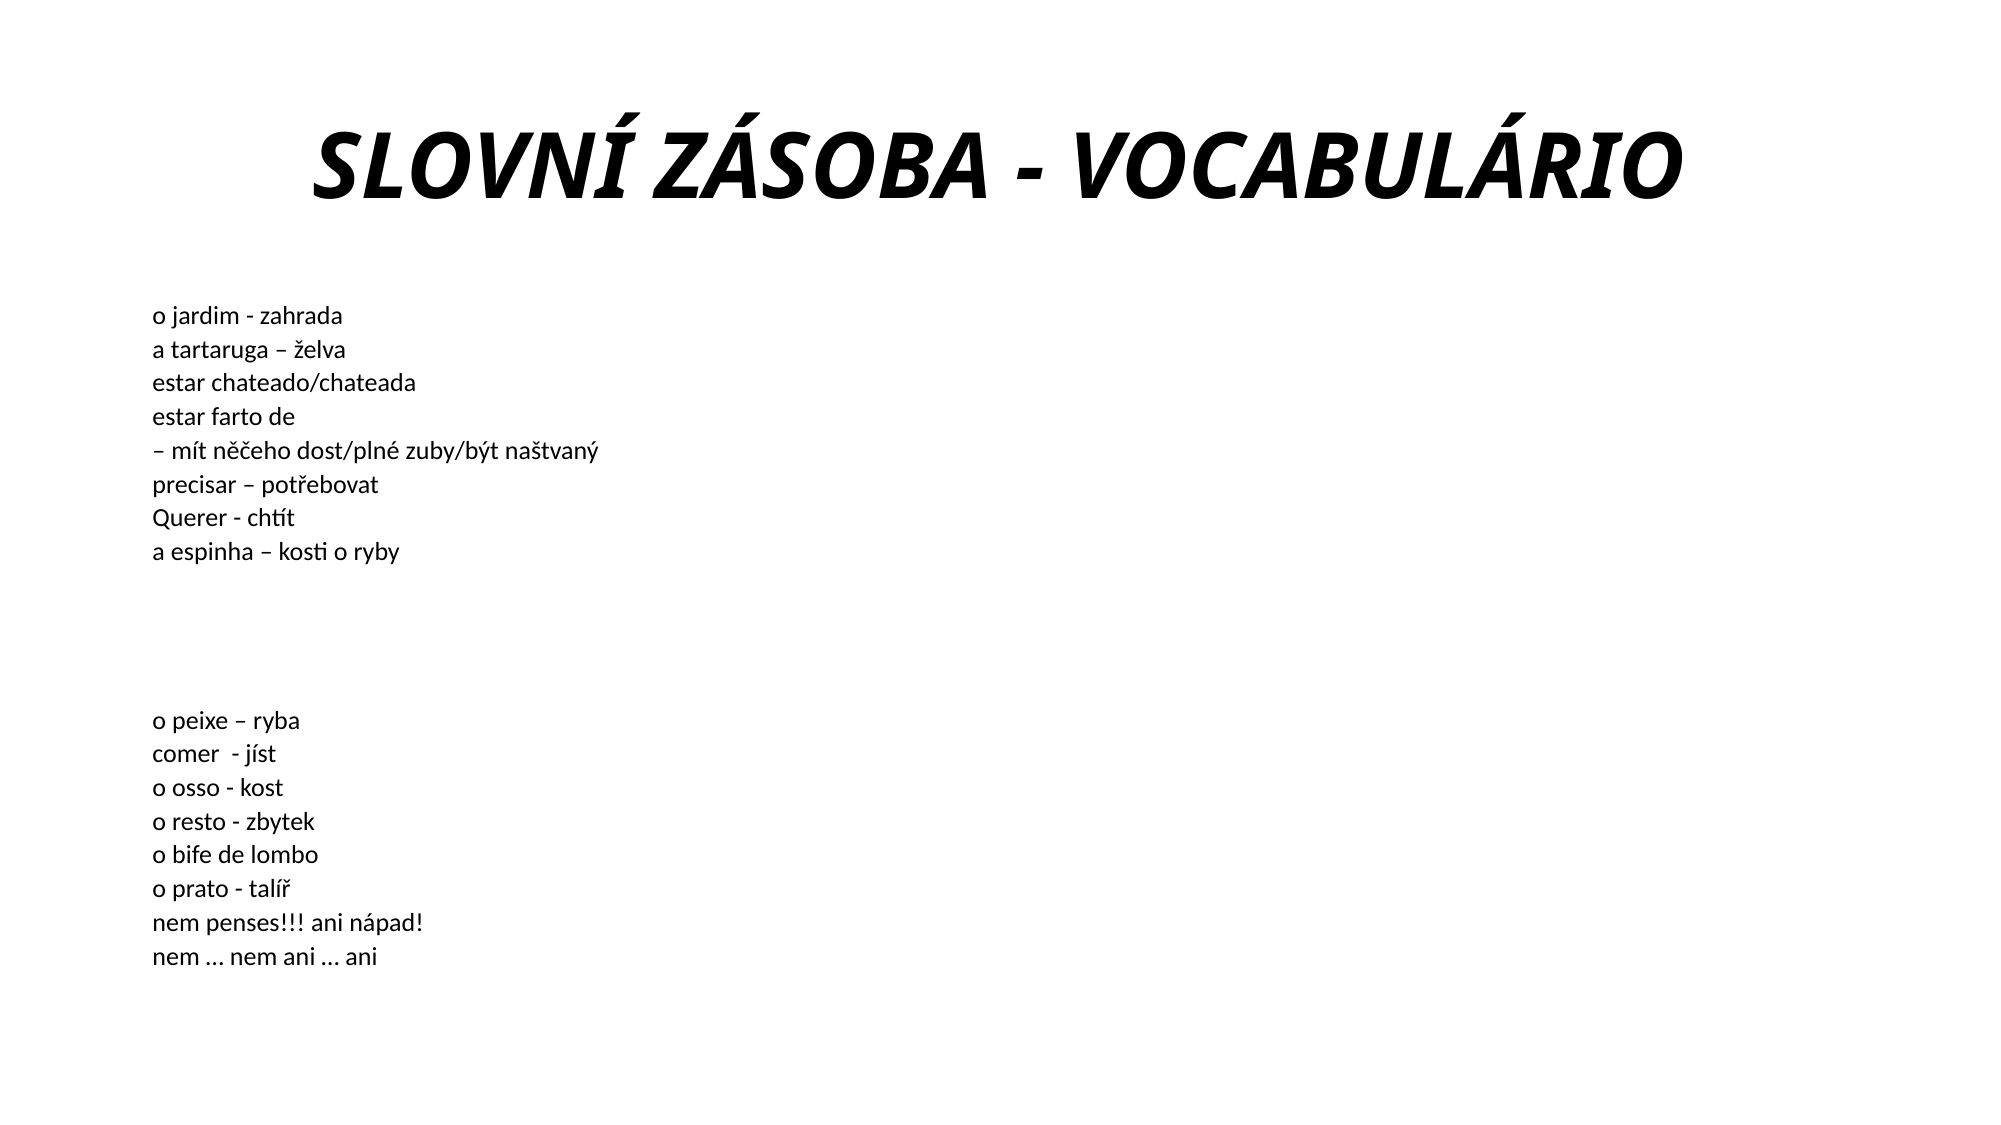

# SLOVNÍ ZÁSOBA - VOCABULÁRIO
o jardim - zahrada
a tartaruga – želva
estar chateado/chateada
estar farto de
– mít něčeho dost/plné zuby/být naštvaný
precisar – potřebovat
Querer - chtít
a espinha – kosti o ryby
o peixe – ryba
comer - jíst
o osso - kost
o resto - zbytek
o bife de lombo
o prato - talíř
nem penses!!! ani nápad!
nem … nem ani … ani